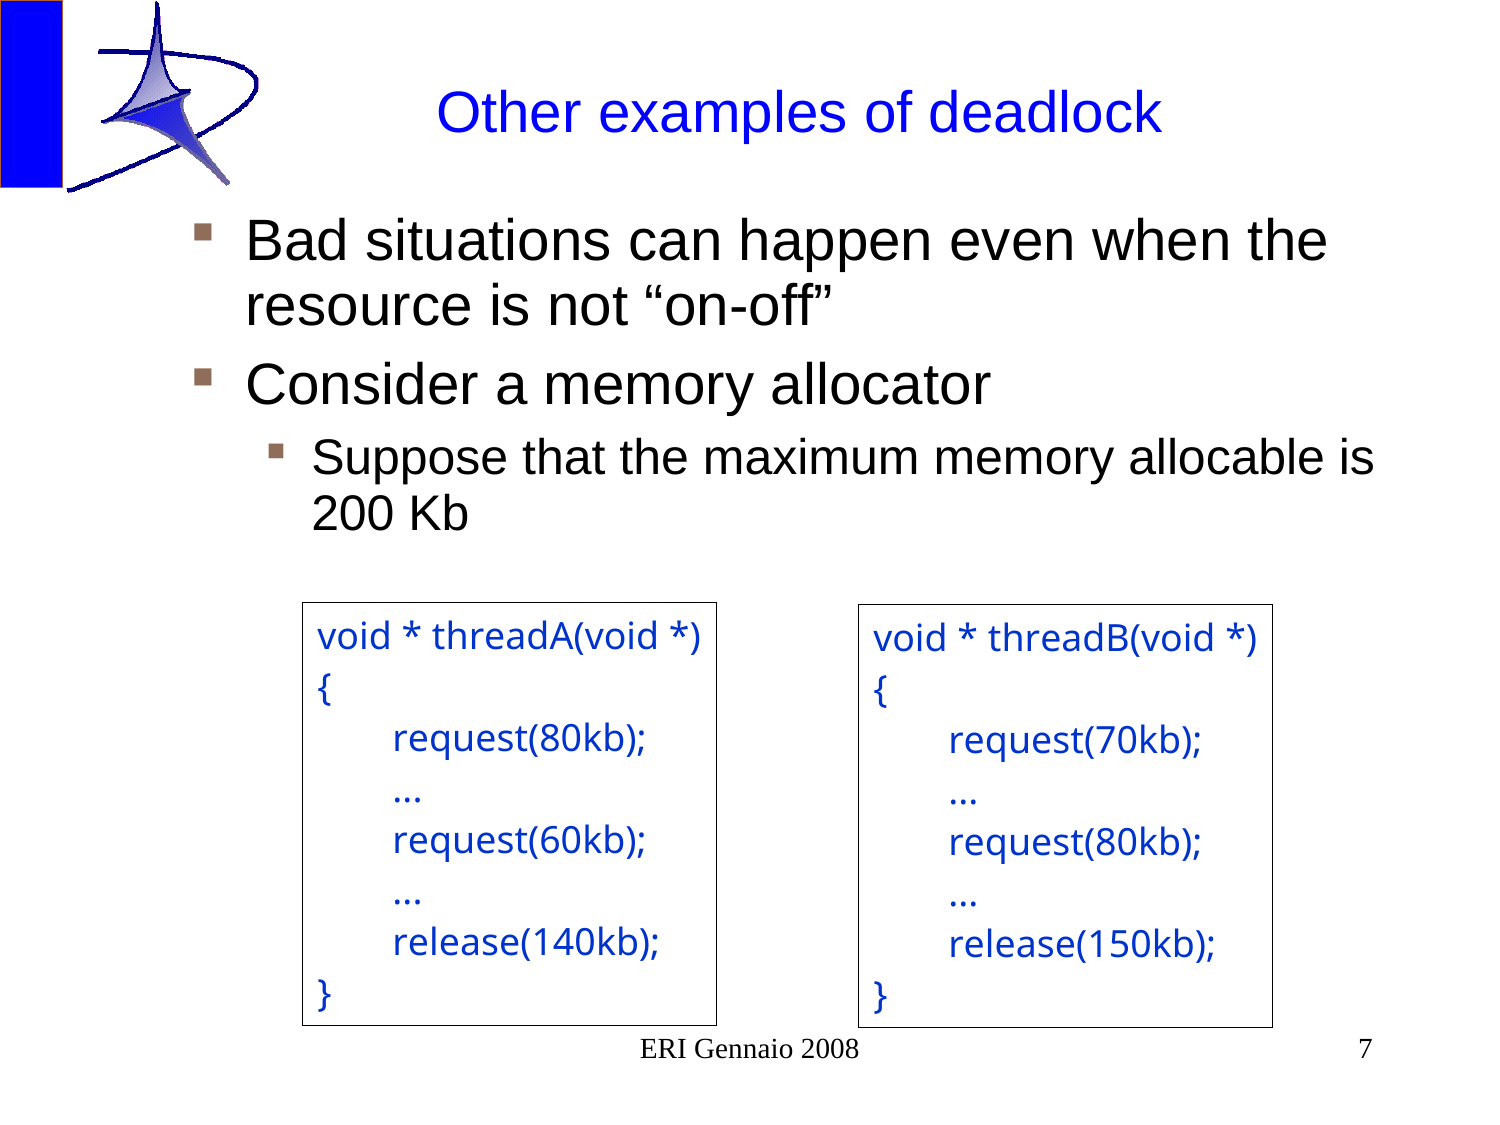

# Other examples of deadlock
Bad situations can happen even when the resource is not “on-off”
Consider a memory allocator
Suppose that the maximum memory allocable is 200 Kb
void * threadA(void *)‏
{
	request(80kb);
	...
	request(60kb);
	...
	release(140kb);
}
void * threadB(void *)‏
{
	request(70kb);
	...
	request(80kb);
	...
	release(150kb);
}
ERI Gennaio 2008
7